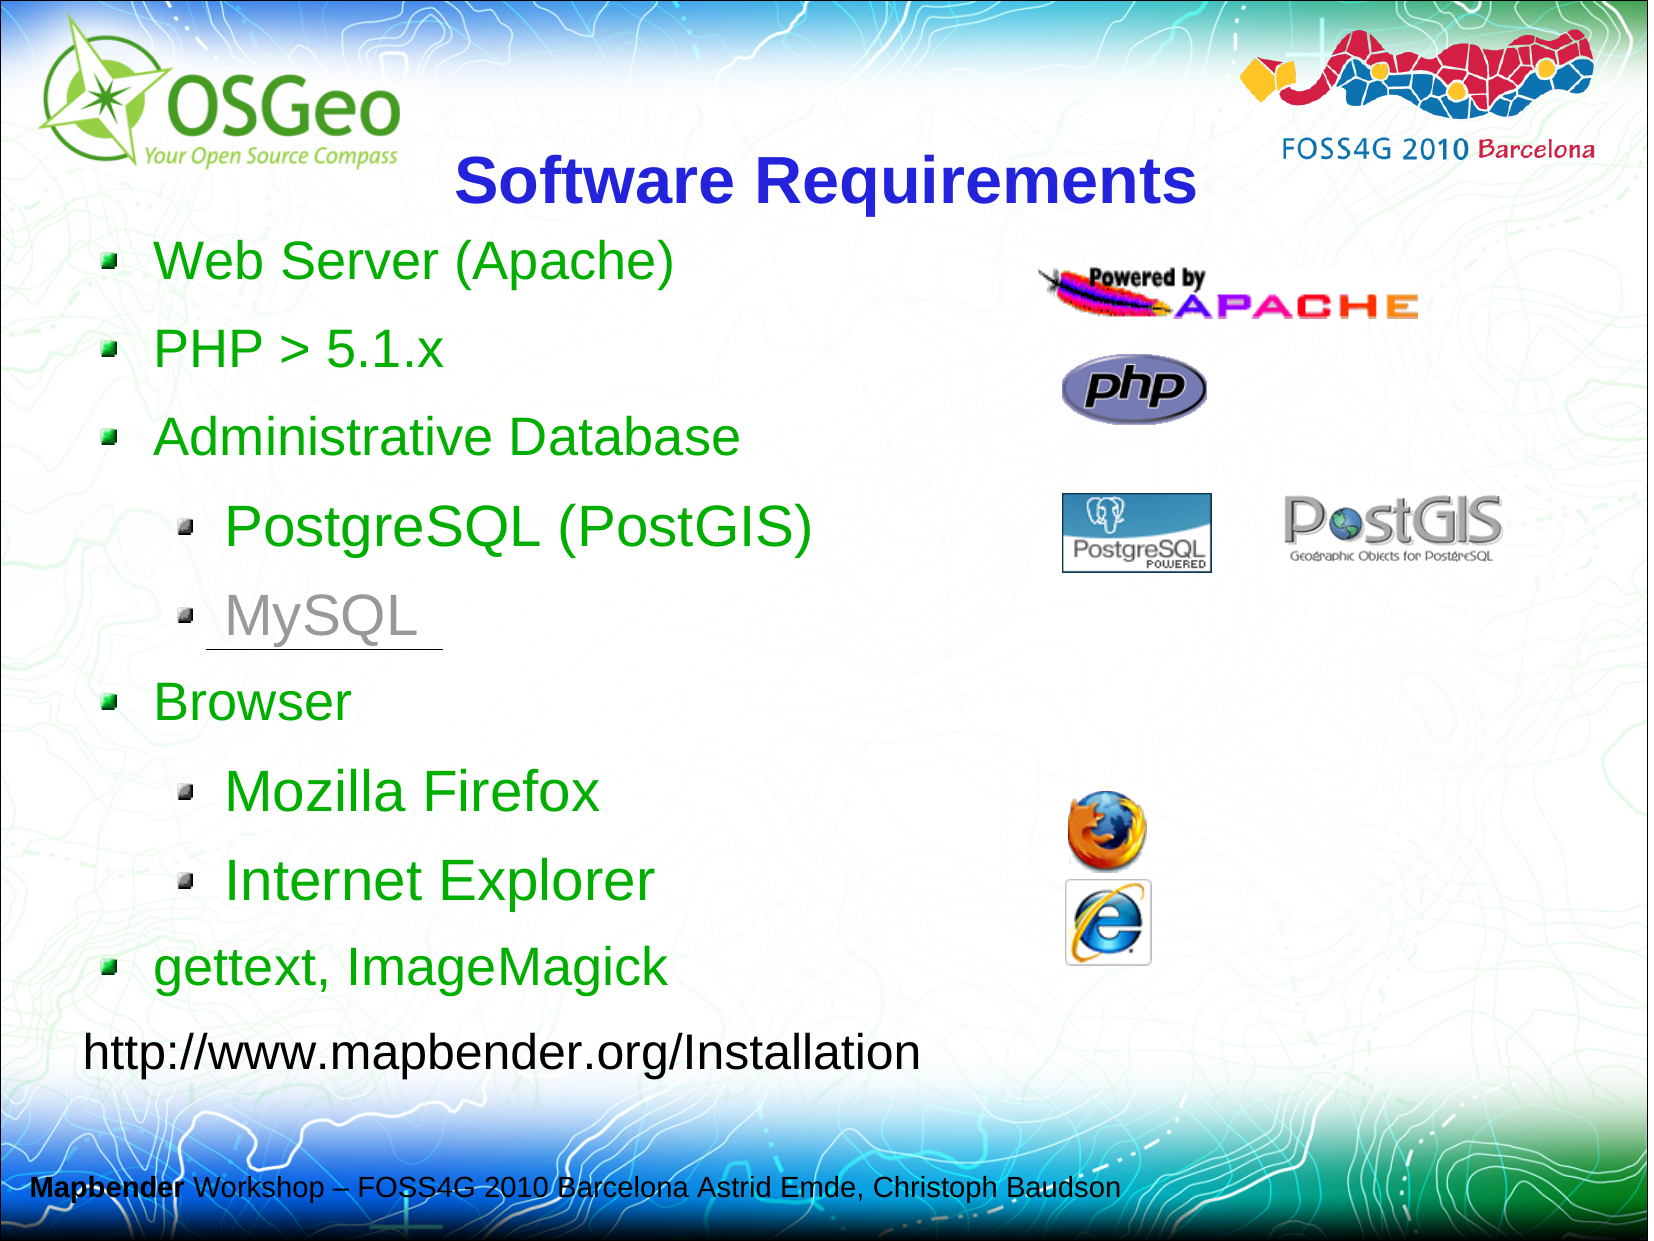

# Software Requirements
Web Server (Apache)
PHP > 5.1.x
Administrative Database
PostgreSQL (PostGIS)
MySQL
Browser
Mozilla Firefox
Internet Explorer
gettext, ImageMagick
http://www.mapbender.org/Installation